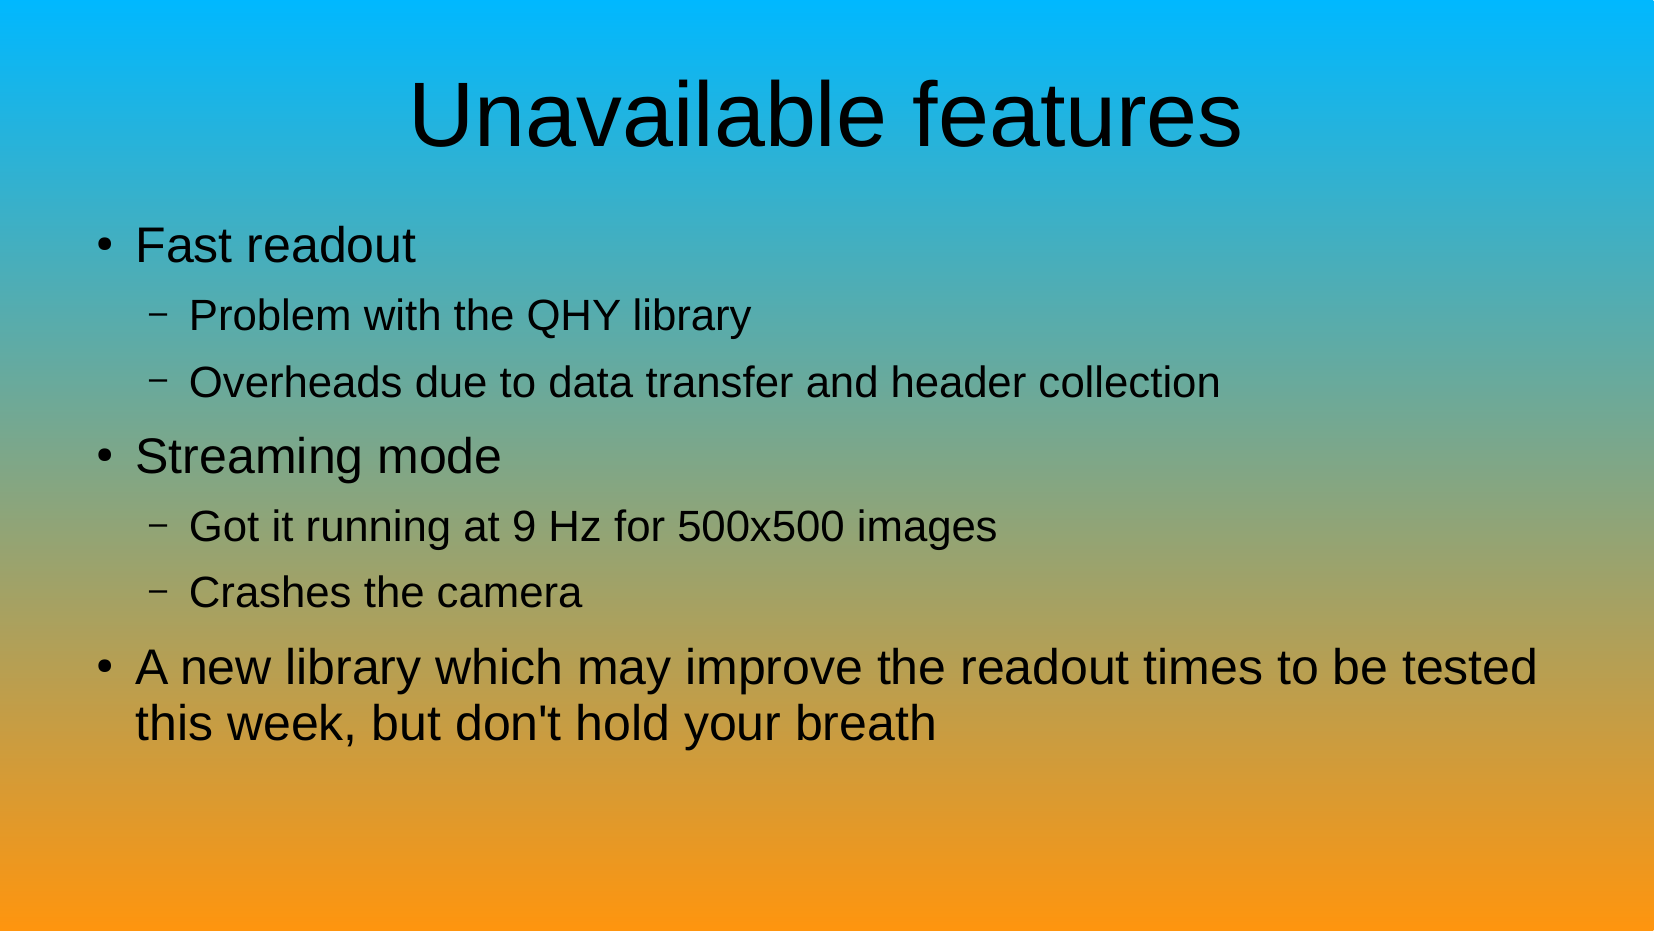

# Unavailable features
Fast readout
Problem with the QHY library
Overheads due to data transfer and header collection
Streaming mode
Got it running at 9 Hz for 500x500 images
Crashes the camera
A new library which may improve the readout times to be tested this week, but don't hold your breath